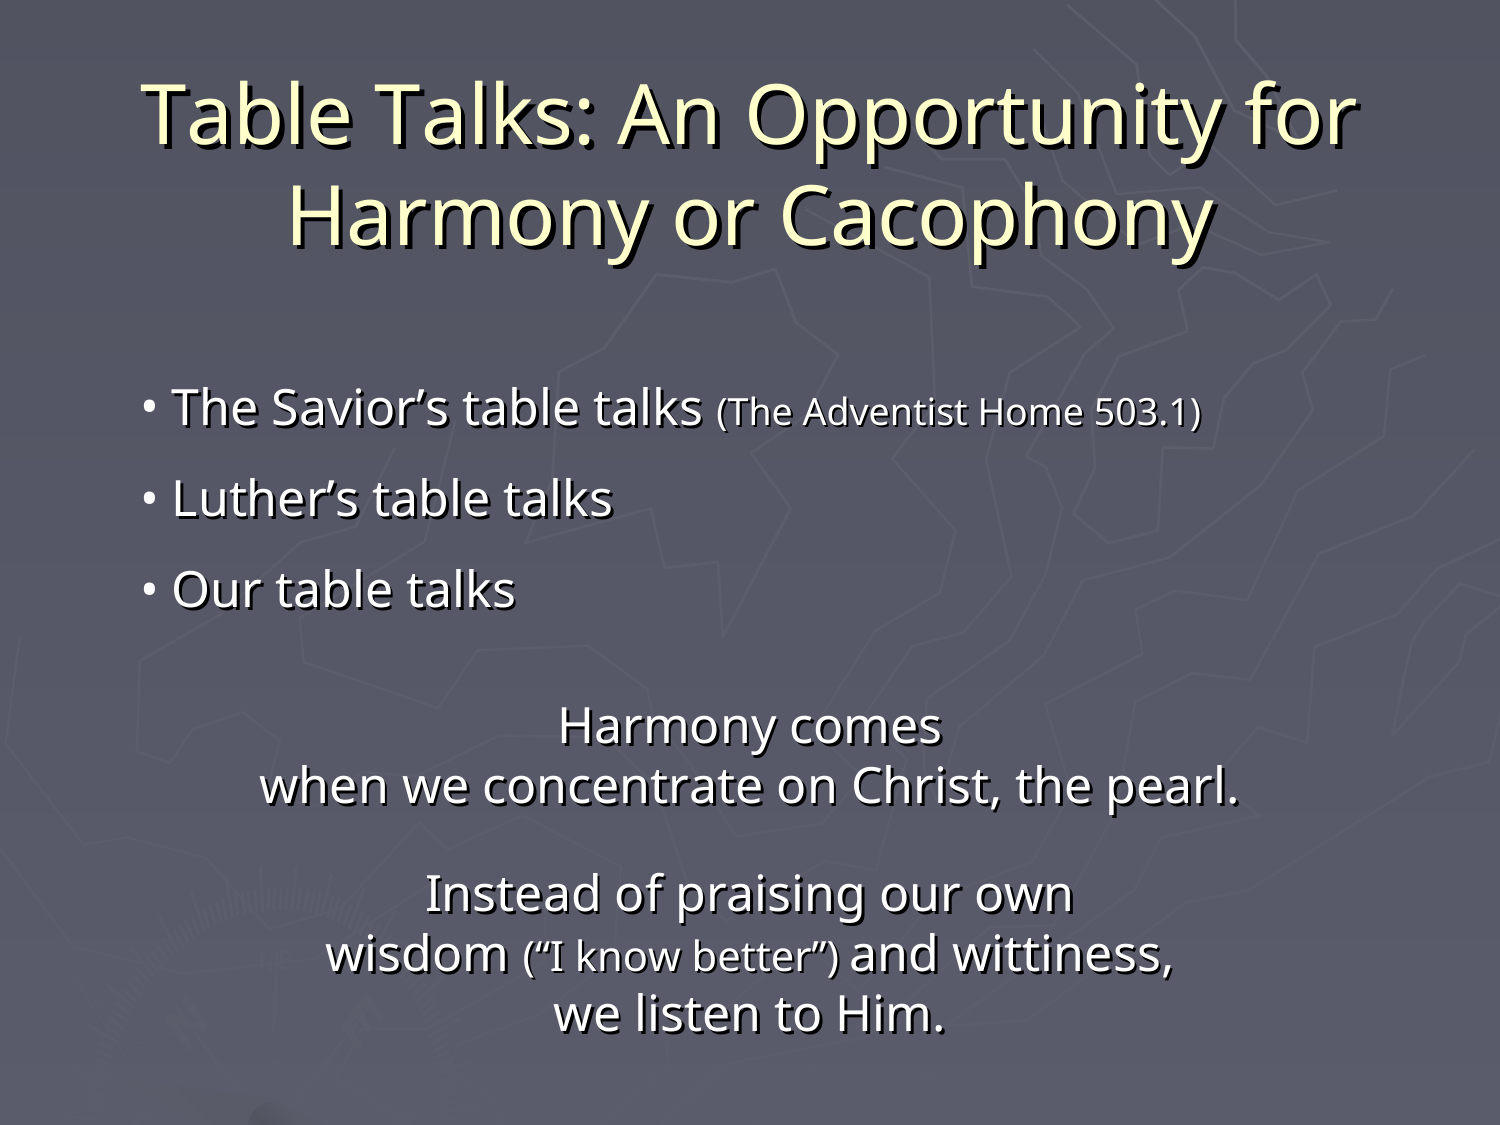

# Table Talks: An Opportunity for Harmony or Cacophony
 The Savior’s table talks (The Adventist Home 503.1)
 Luther’s table talks
 Our table talks
Harmony comes
when we concentrate on Christ, the pearl.
Instead of praising our own
wisdom (“I know better”) and wittiness,
we listen to Him.